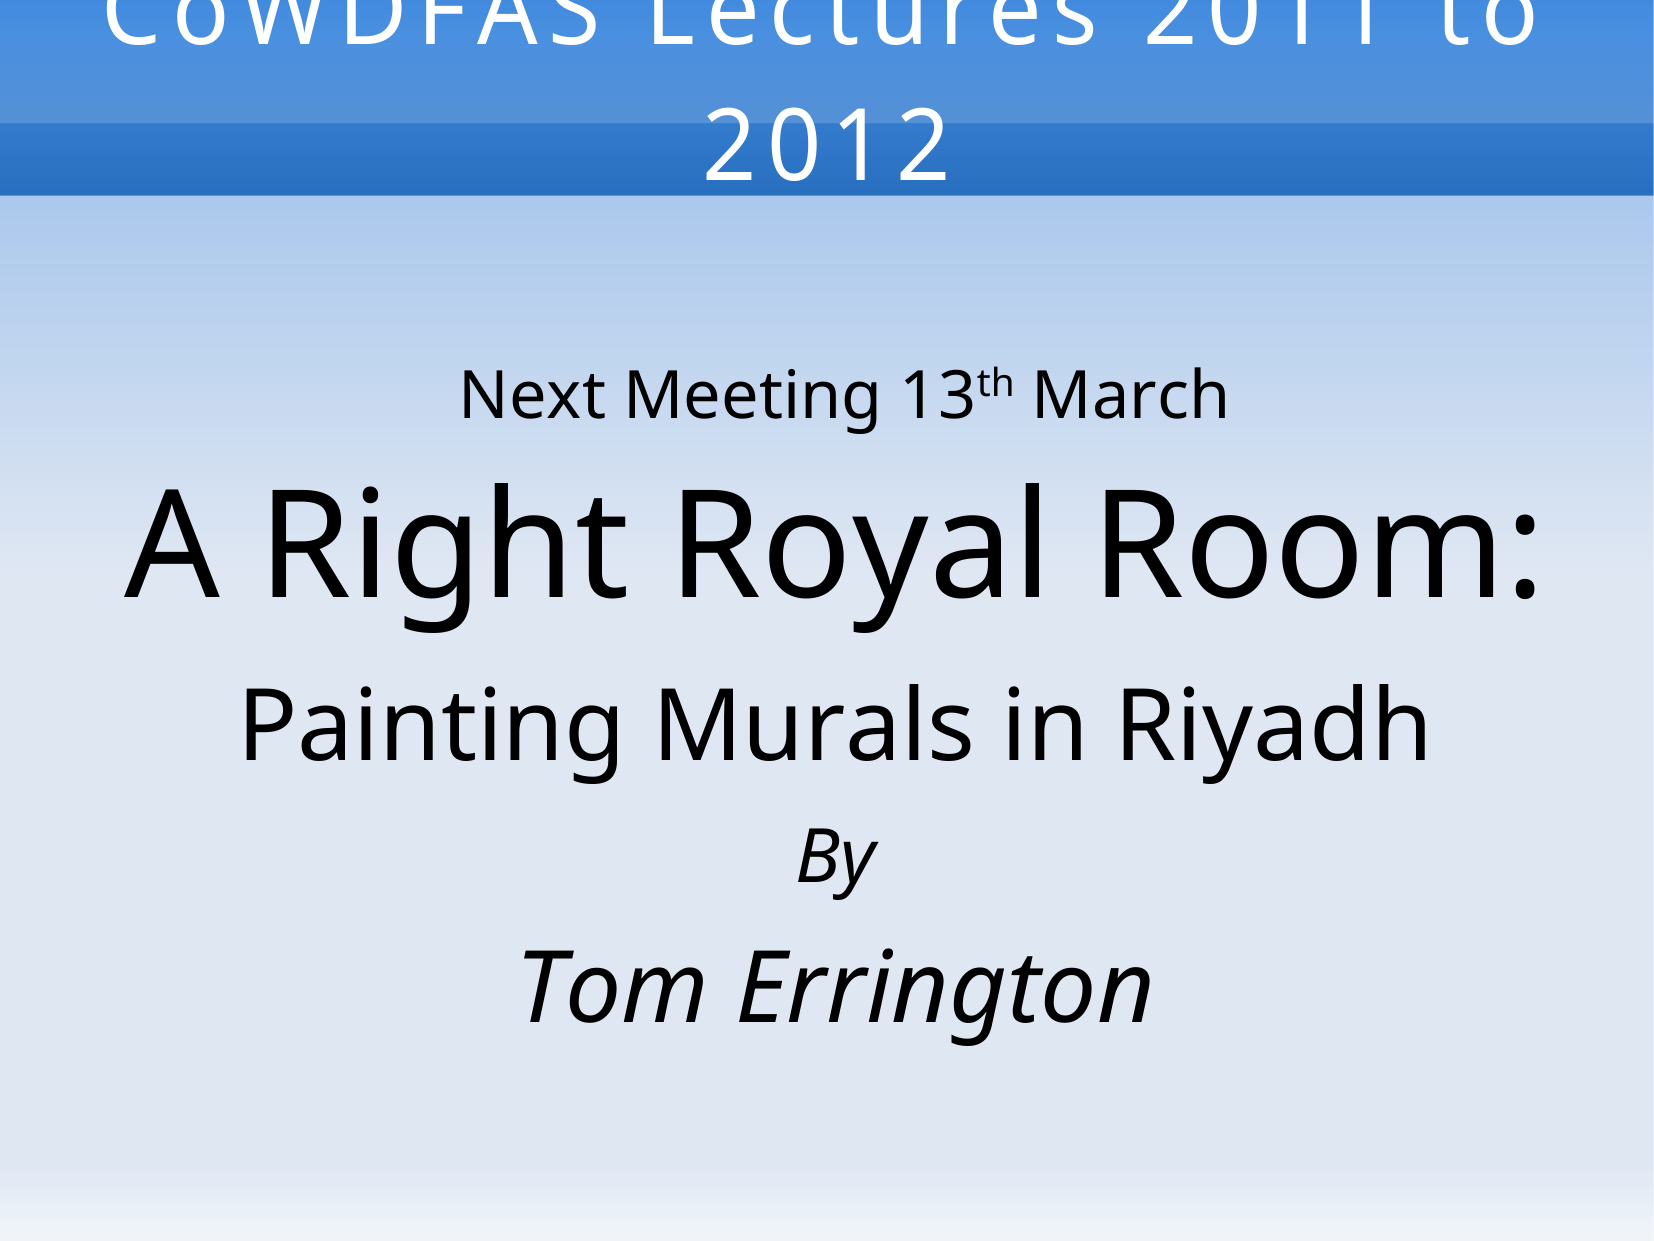

# CoWDFAS Lectures 2011 to 2012
Next Meeting 13th March
A Right Royal Room:
Painting Murals in Riyadh
By
Tom Errington